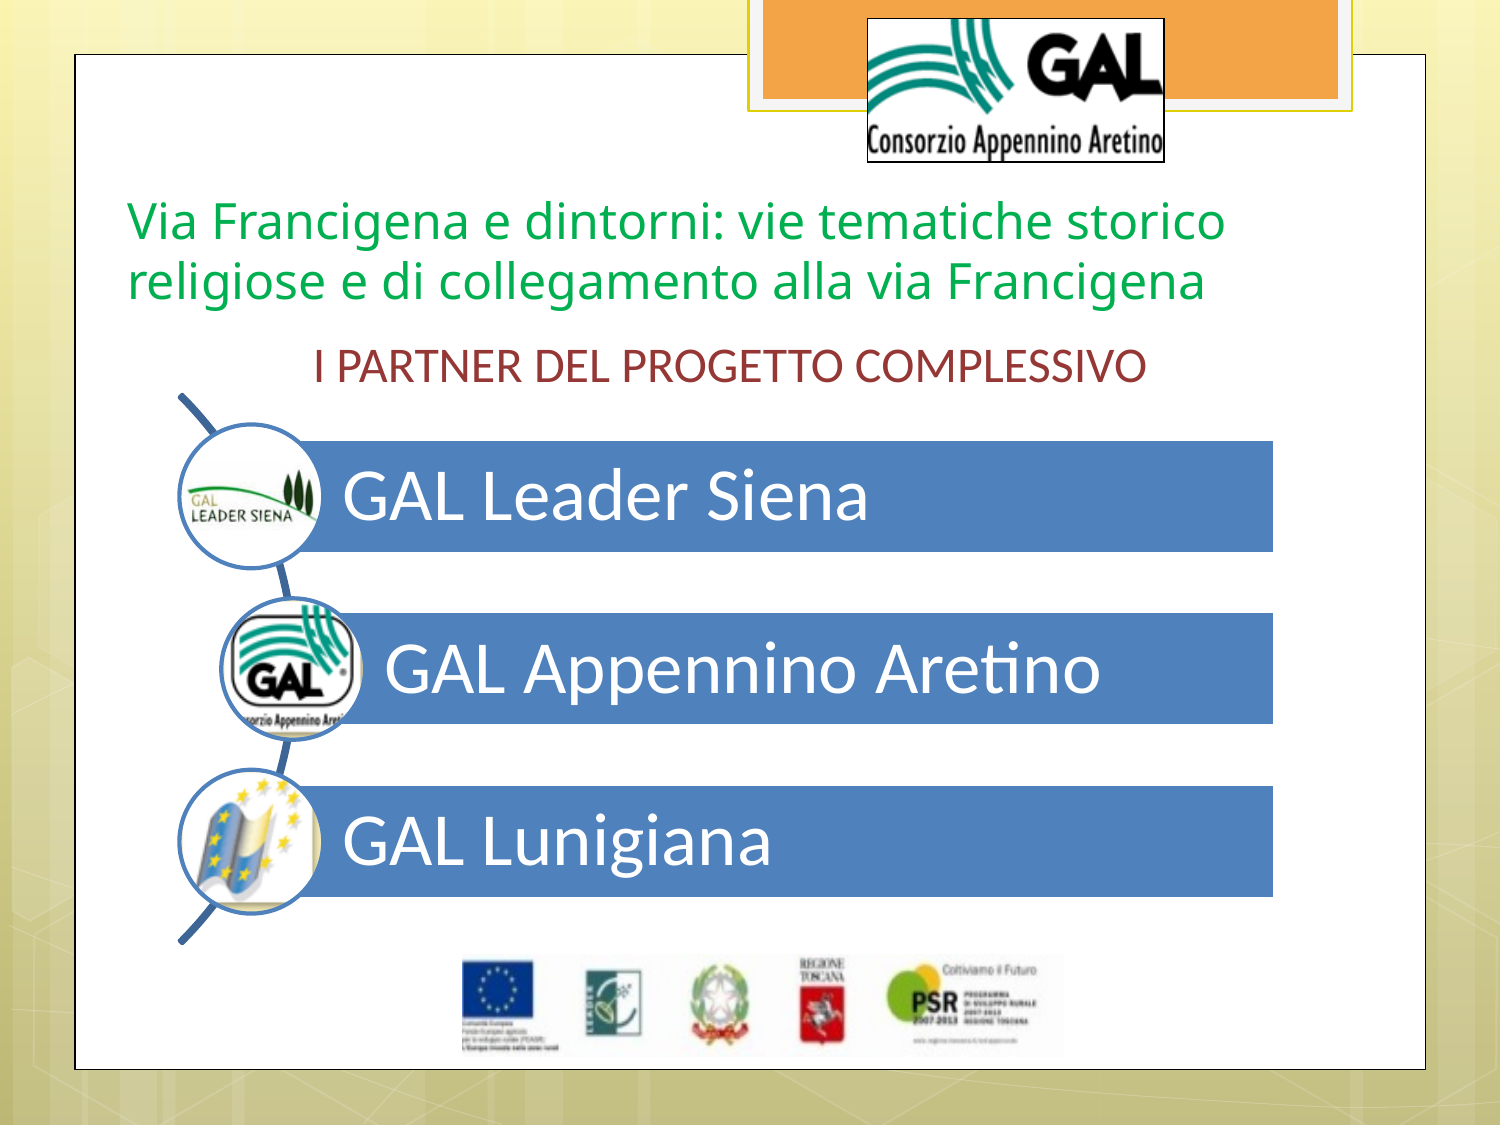

# Via Francigena e dintorni: vie tematiche storico religiose e di collegamento alla via Francigena
GAL Leader Siena
GAL Appennino Aretino
GAL Lunigiana
I PARTNER DEL PROGETTO COMPLESSIVO